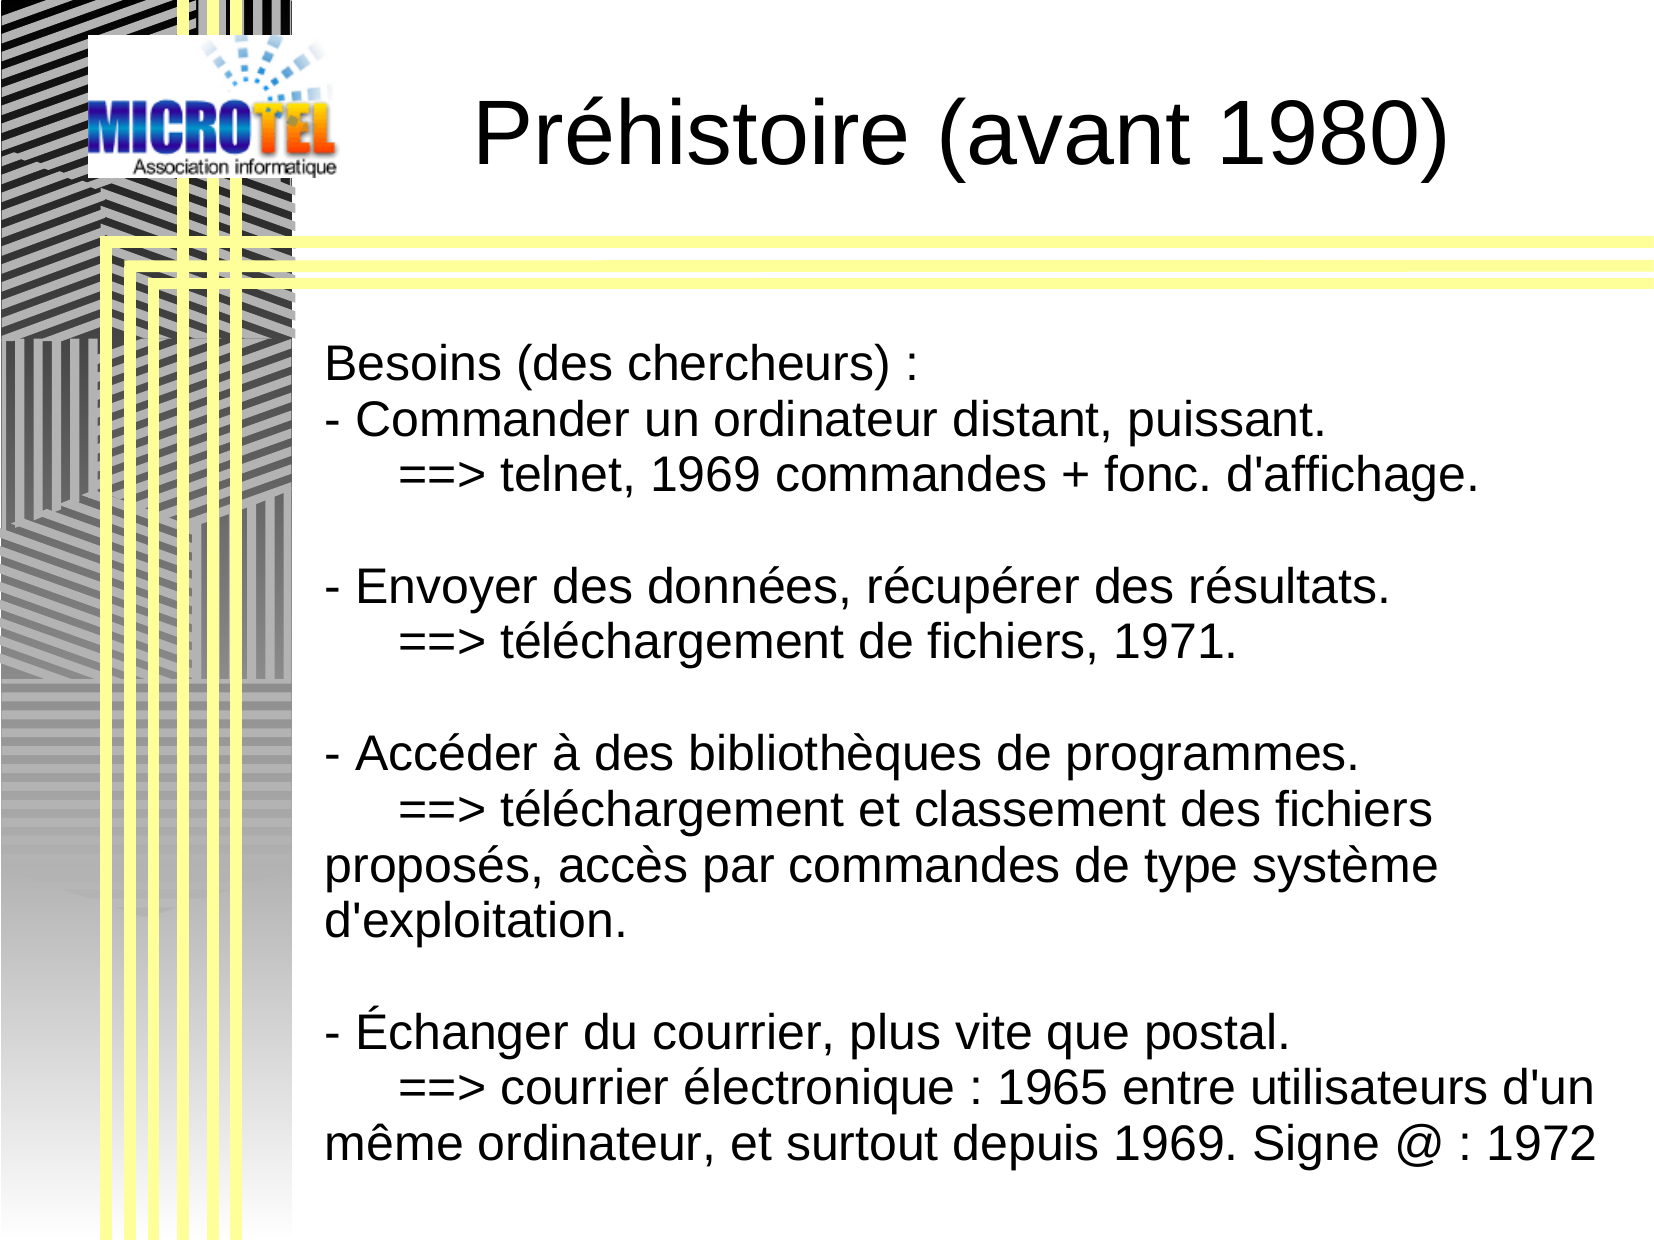

# Préhistoire (avant 1980)
Besoins (des chercheurs) :
- Commander un ordinateur distant, puissant.
	==> telnet, 1969 commandes + fonc. d'affichage.
- Envoyer des données, récupérer des résultats.
	==> téléchargement de fichiers, 1971.
- Accéder à des bibliothèques de programmes.
	==> téléchargement et classement des fichiers proposés, accès par commandes de type système d'exploitation.
- Échanger du courrier, plus vite que postal.
	==> courrier électronique : 1965 entre utilisateurs d'un même ordinateur, et surtout depuis 1969. Signe @ : 1972